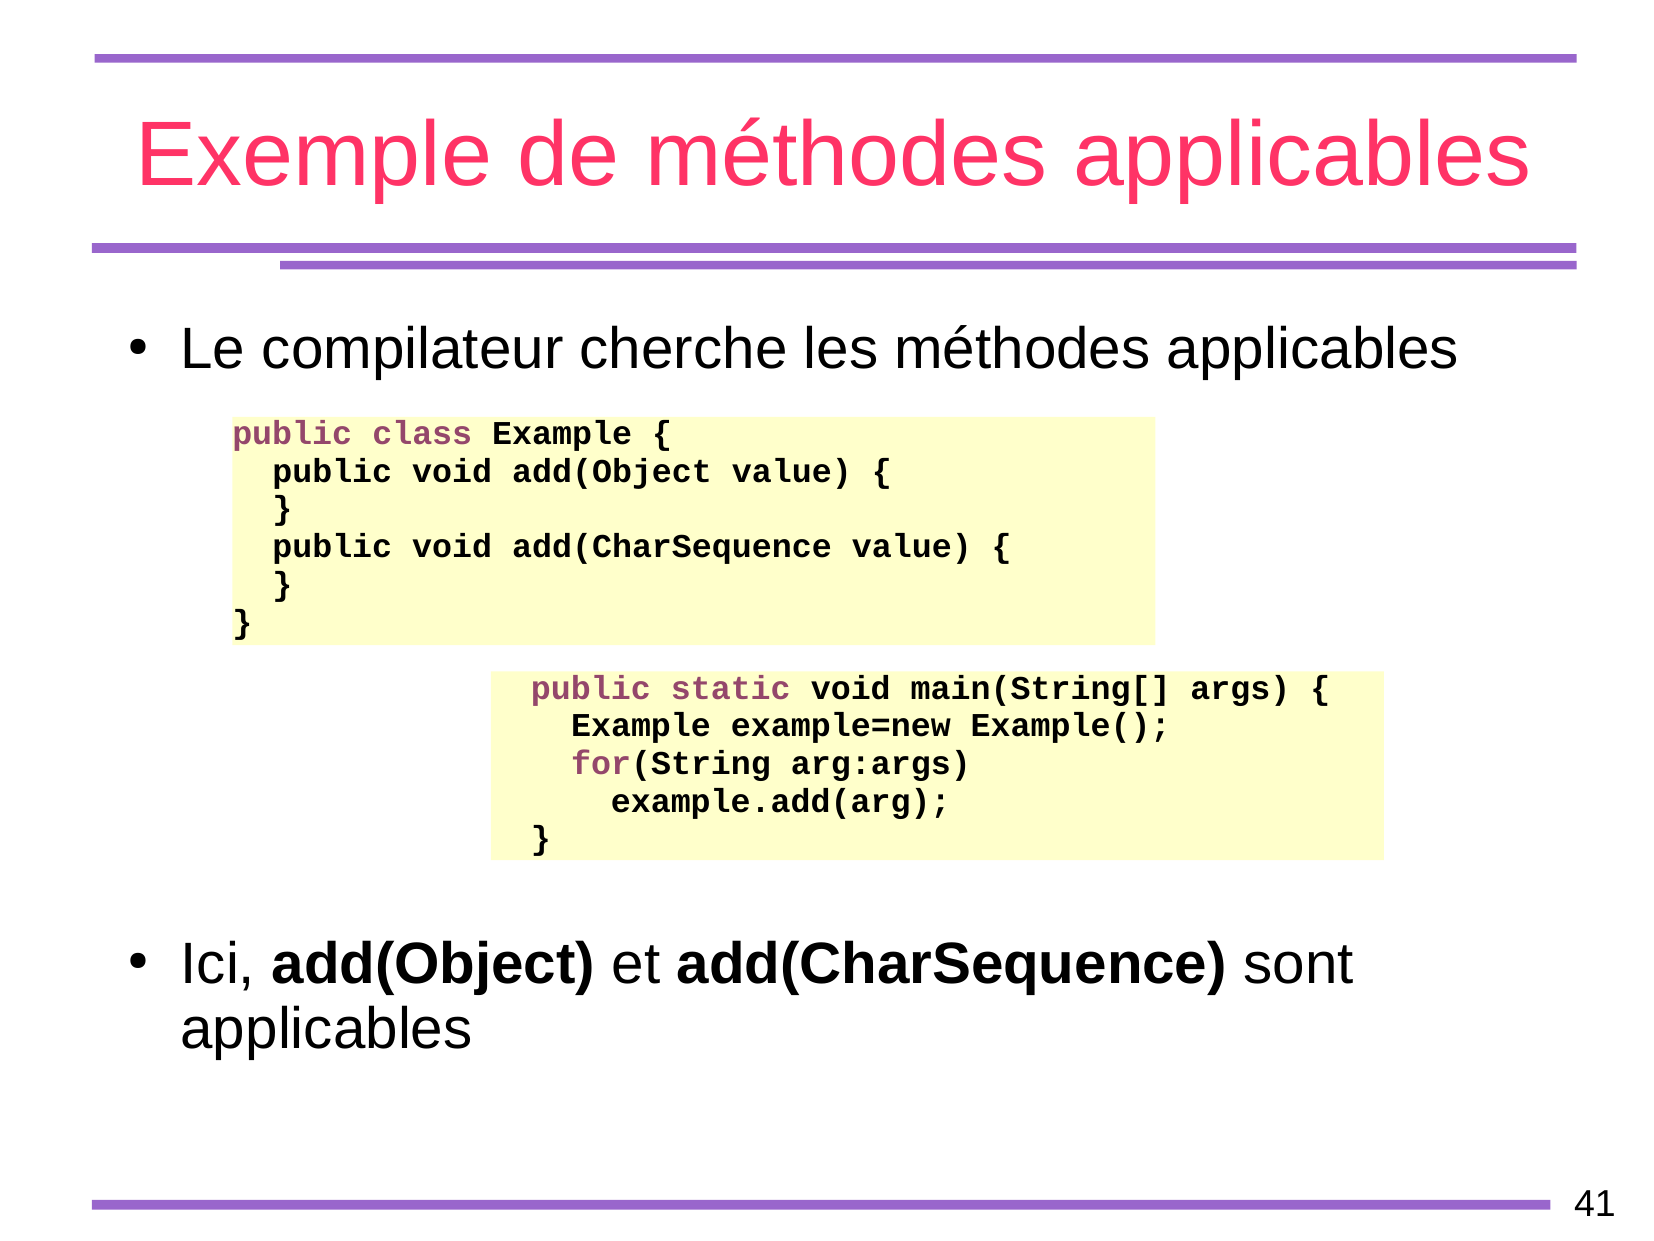

# Exemple de méthodes applicables
Le compilateur cherche les méthodes applicables
Ici, add(Object) et add(CharSequence) sont applicables
public class Example {
 public void add(Object value) {
 }
 public void add(CharSequence value) {
 }
}
 public static void main(String[] args) {
 Example example=new Example();
 for(String arg:args)
 example.add(arg);
 }